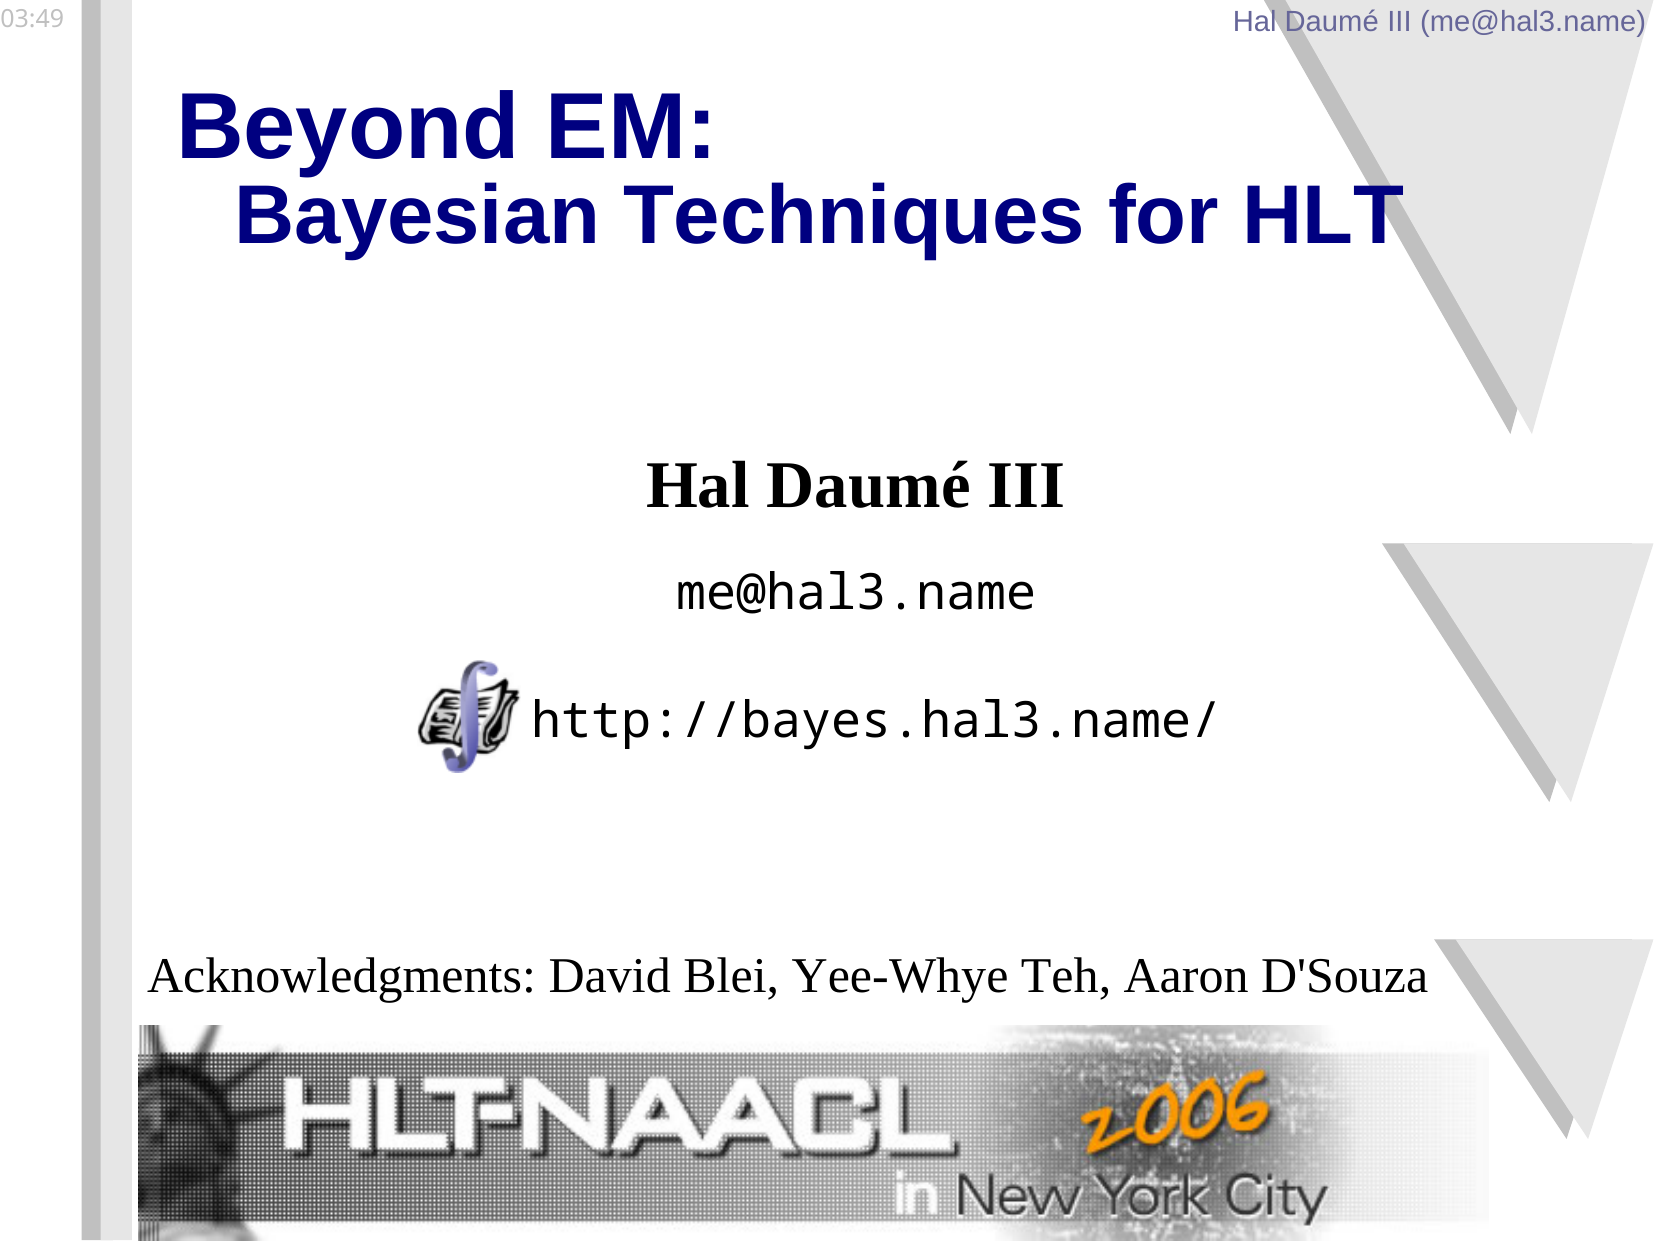

# Beyond EM: Bayesian Techniques for HLT
Hal Daumé III
me@hal3.name
http://bayes.hal3.name/
Acknowledgments: David Blei, Yee-Whye Teh, Aaron D'Souza